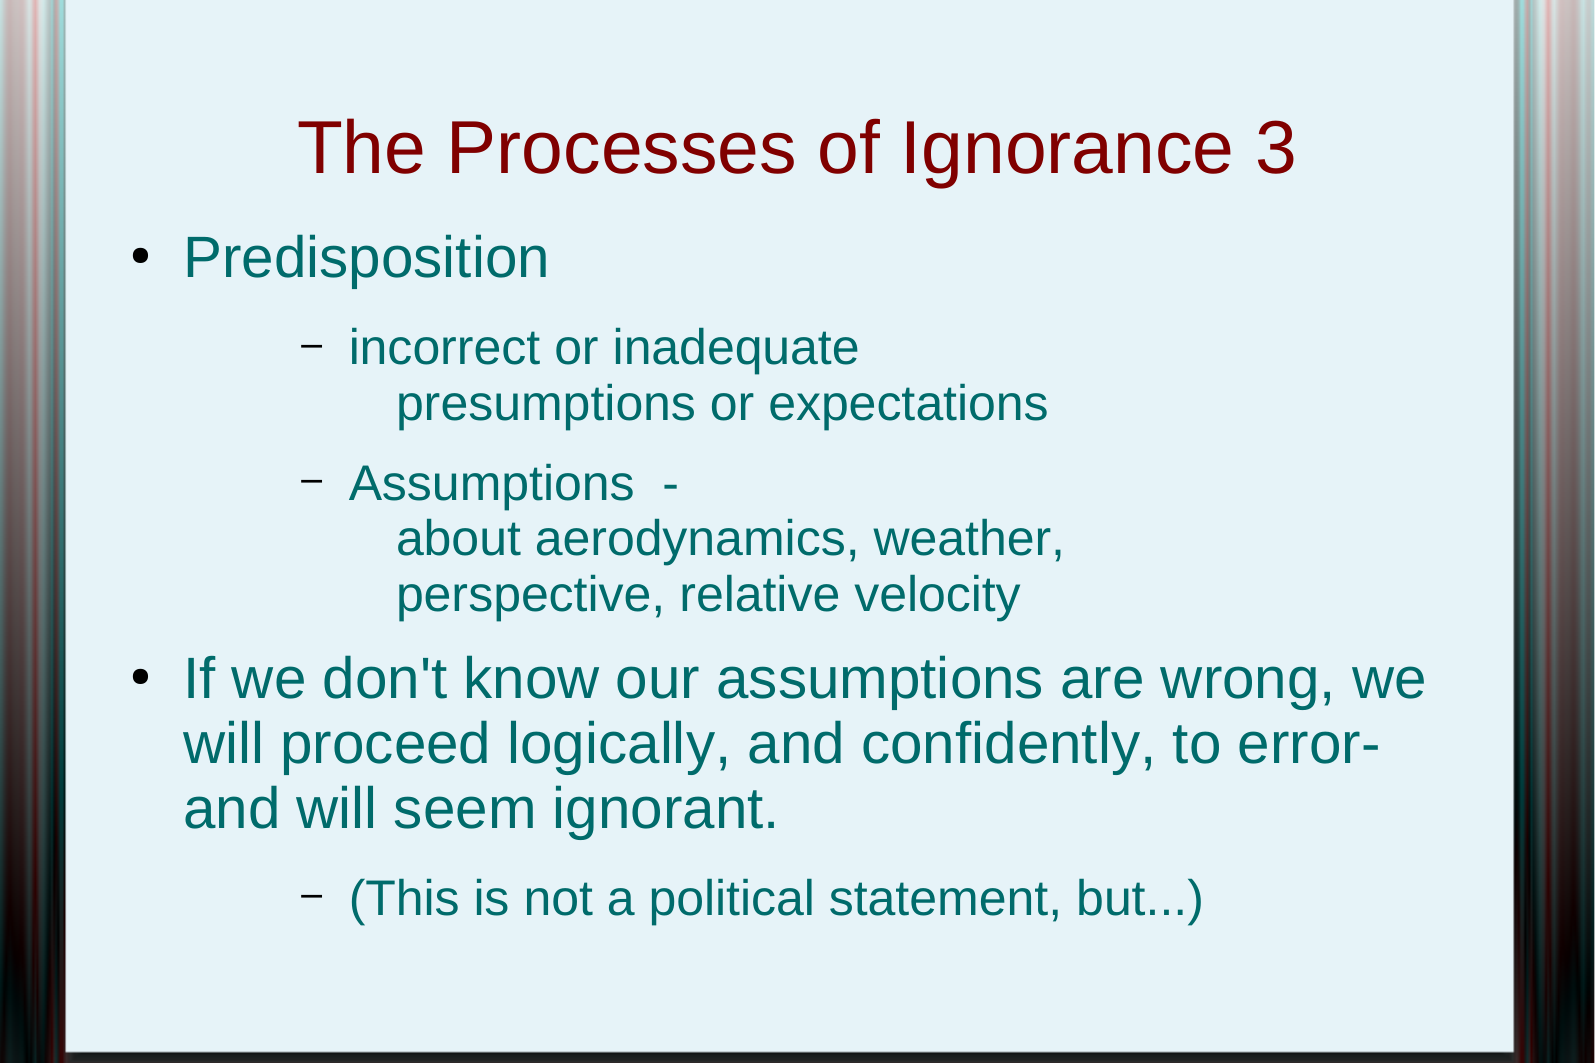

# The Processes of Ignorance 3
Predisposition
incorrect or inadequate
presumptions or expectations
Assumptions -
about aerodynamics, weather,
perspective, relative velocity
If we don't know our assumptions are wrong, we will proceed logically, and confidently, to error- and will seem ignorant.
(This is not a political statement, but...)